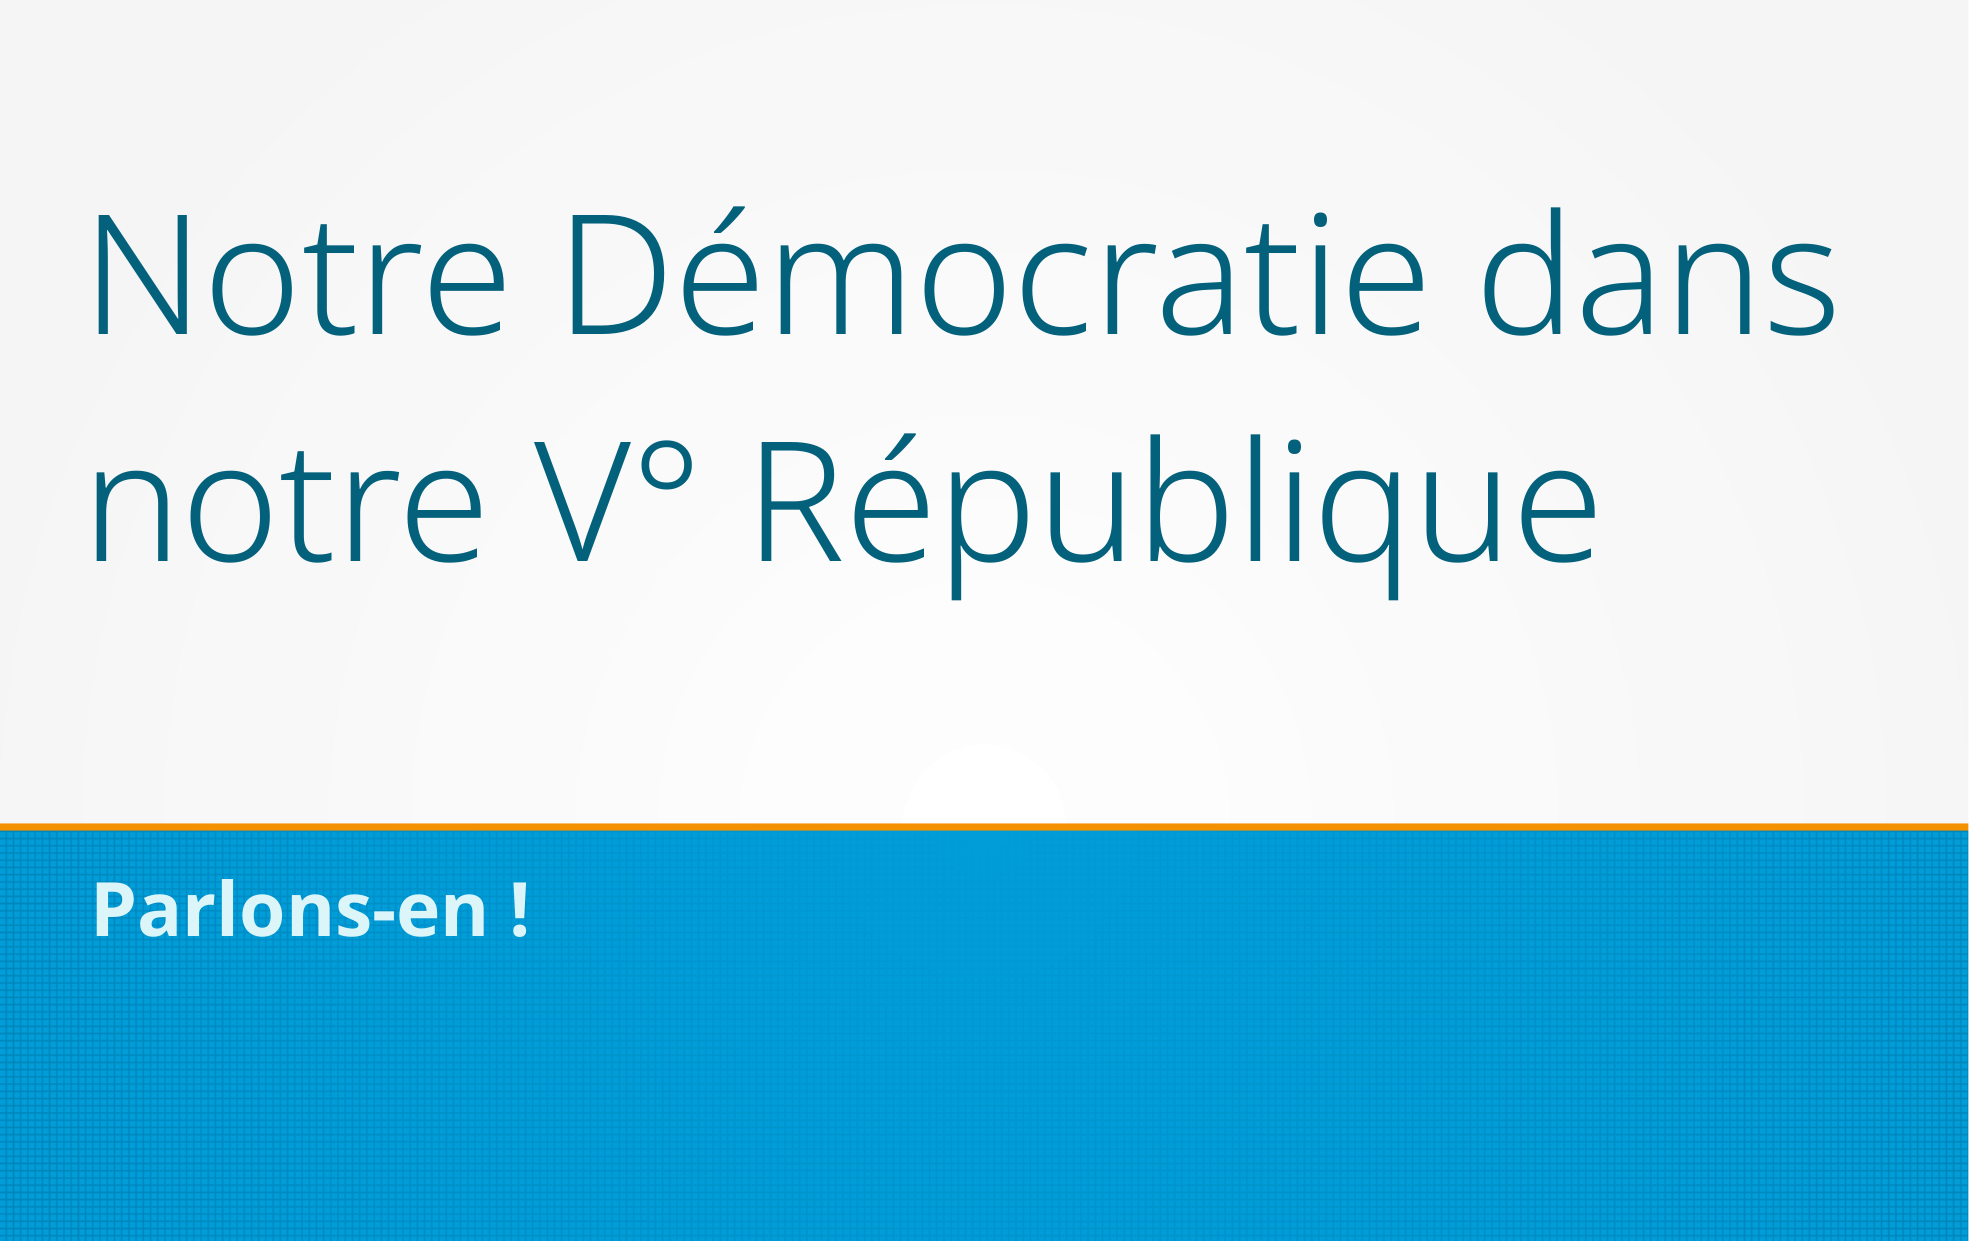

# Notre Démocratie dans notre V° République
Parlons-en !